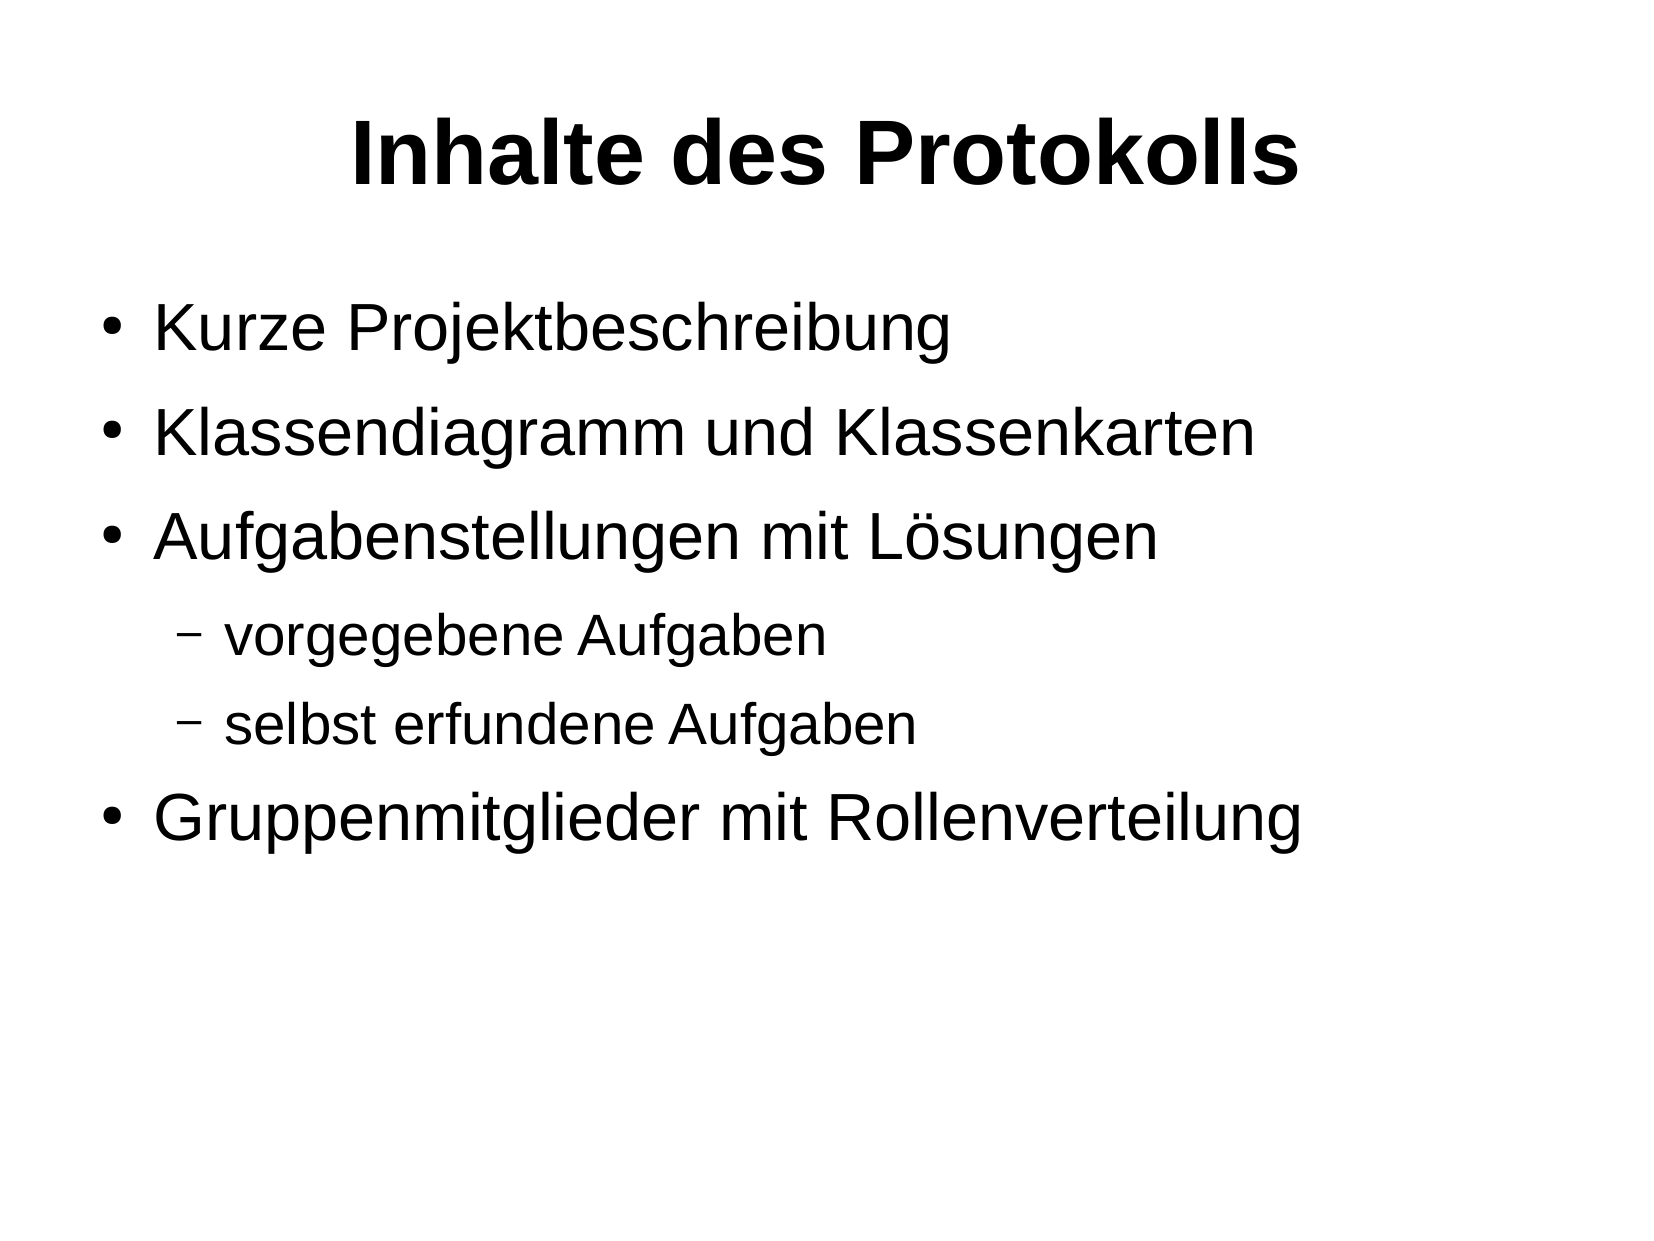

# Inhalte des Protokolls
Kurze Projektbeschreibung
Klassendiagramm und Klassenkarten
Aufgabenstellungen mit Lösungen
vorgegebene Aufgaben
selbst erfundene Aufgaben
Gruppenmitglieder mit Rollenverteilung